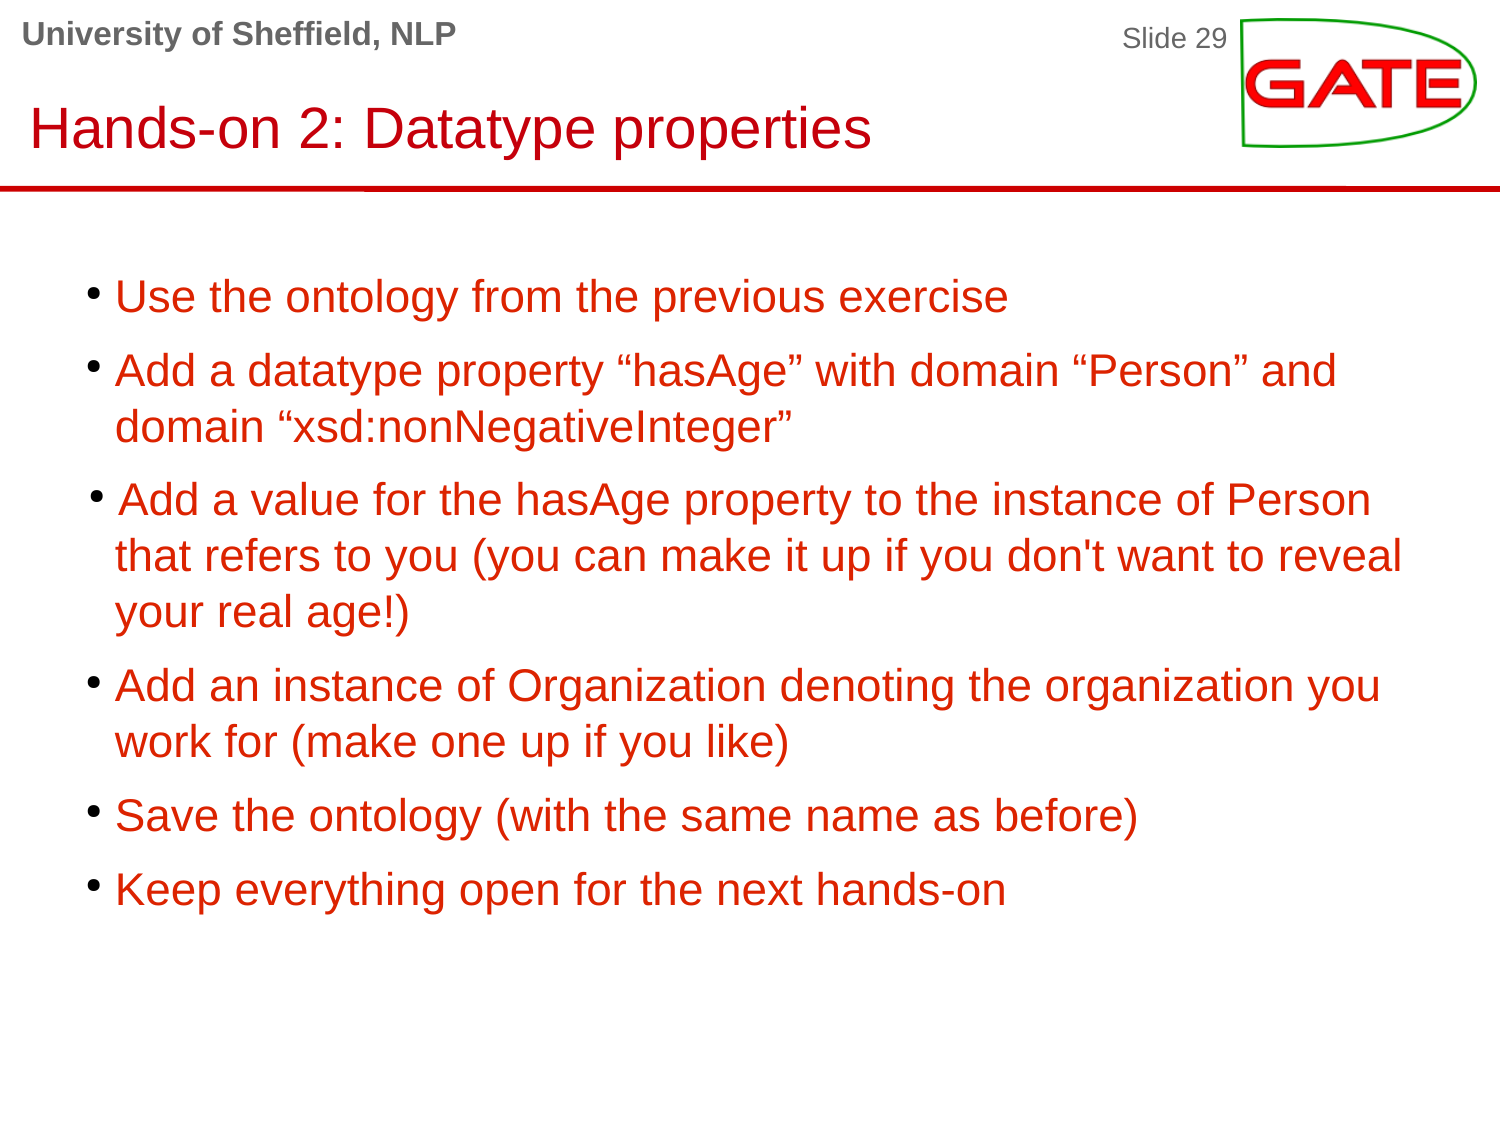

29
# Hands-on 2: Datatype properties
Use the ontology from the previous exercise
Add a datatype property “hasAge” with domain “Person” and domain “xsd:nonNegativeInteger”
Add a value for the hasAge property to the instance of Person that refers to you (you can make it up if you don't want to reveal your real age!)
Add an instance of Organization denoting the organization you work for (make one up if you like)
Save the ontology (with the same name as before)
Keep everything open for the next hands-on